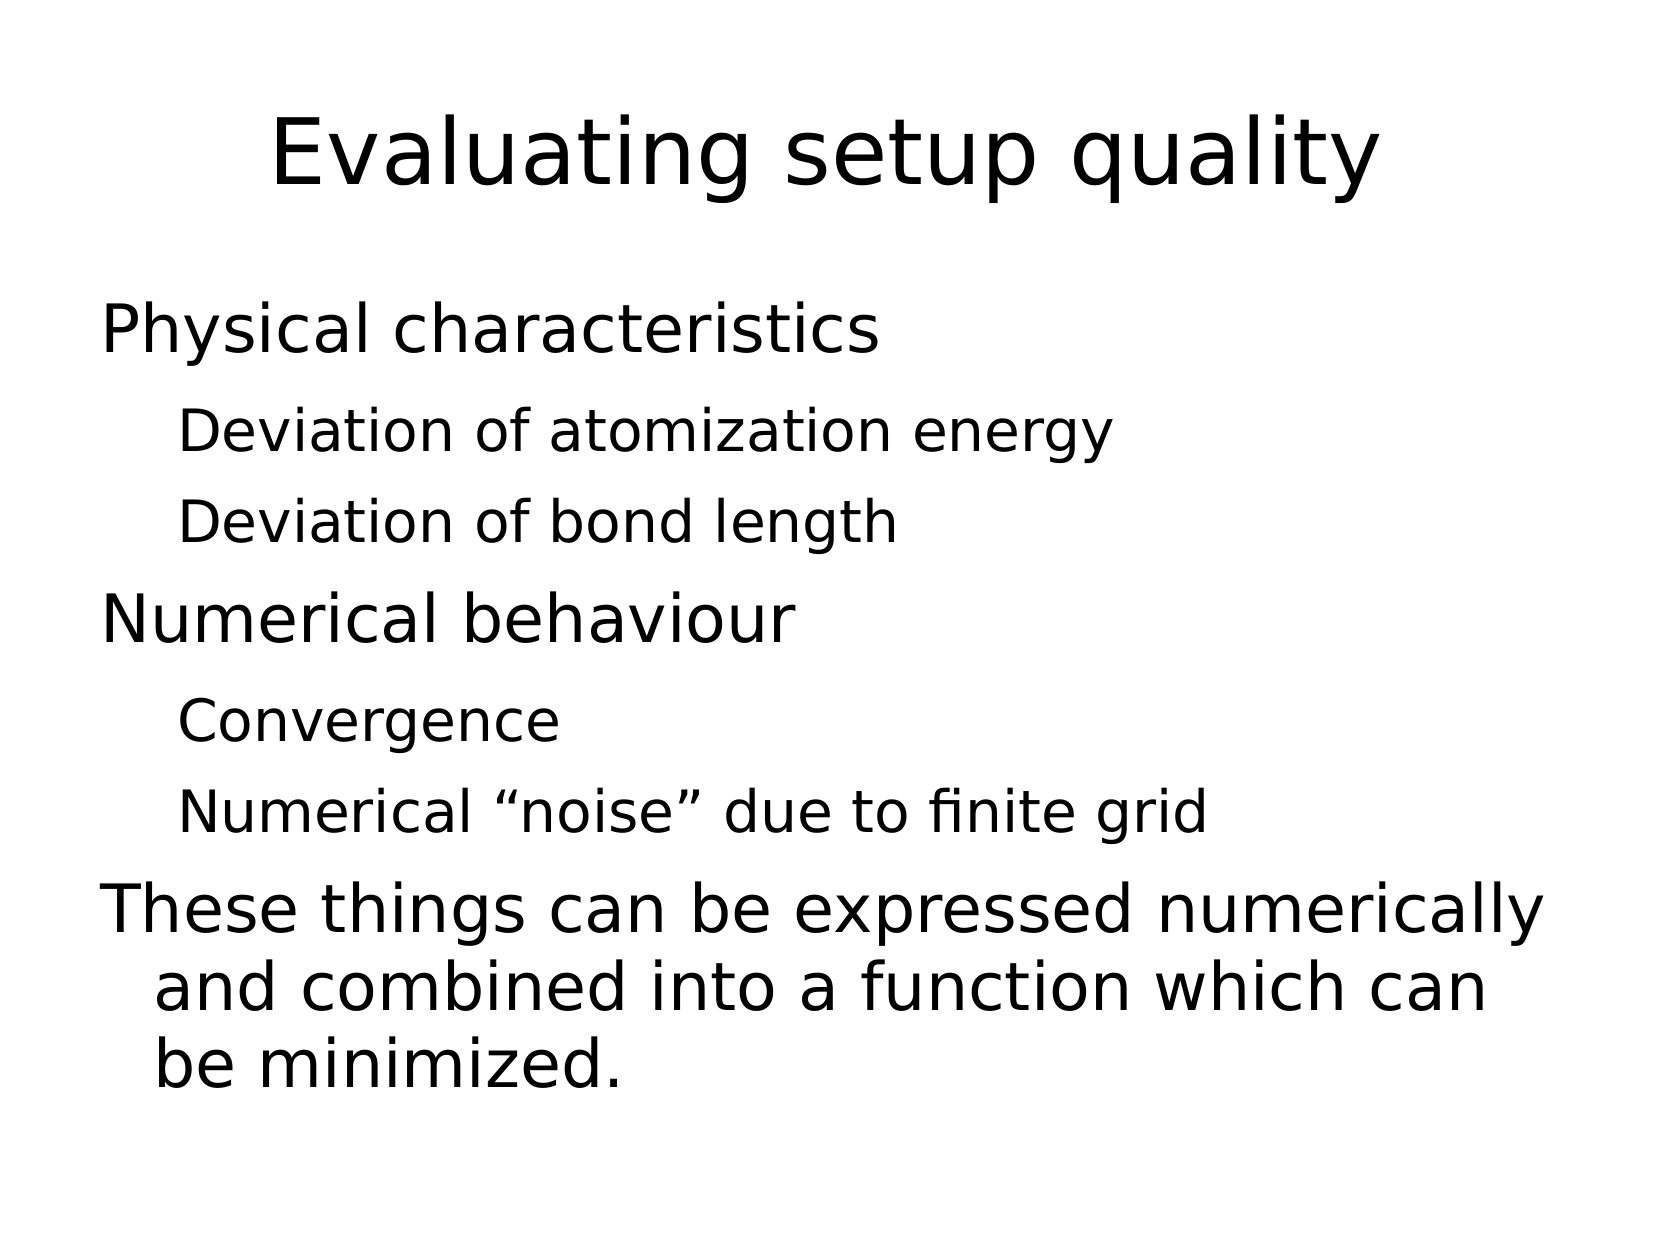

# Evaluating setup quality
Physical characteristics
Deviation of atomization energy
Deviation of bond length
Numerical behaviour
Convergence
Numerical “noise” due to finite grid
These things can be expressed numerically and combined into a function which can be minimized.